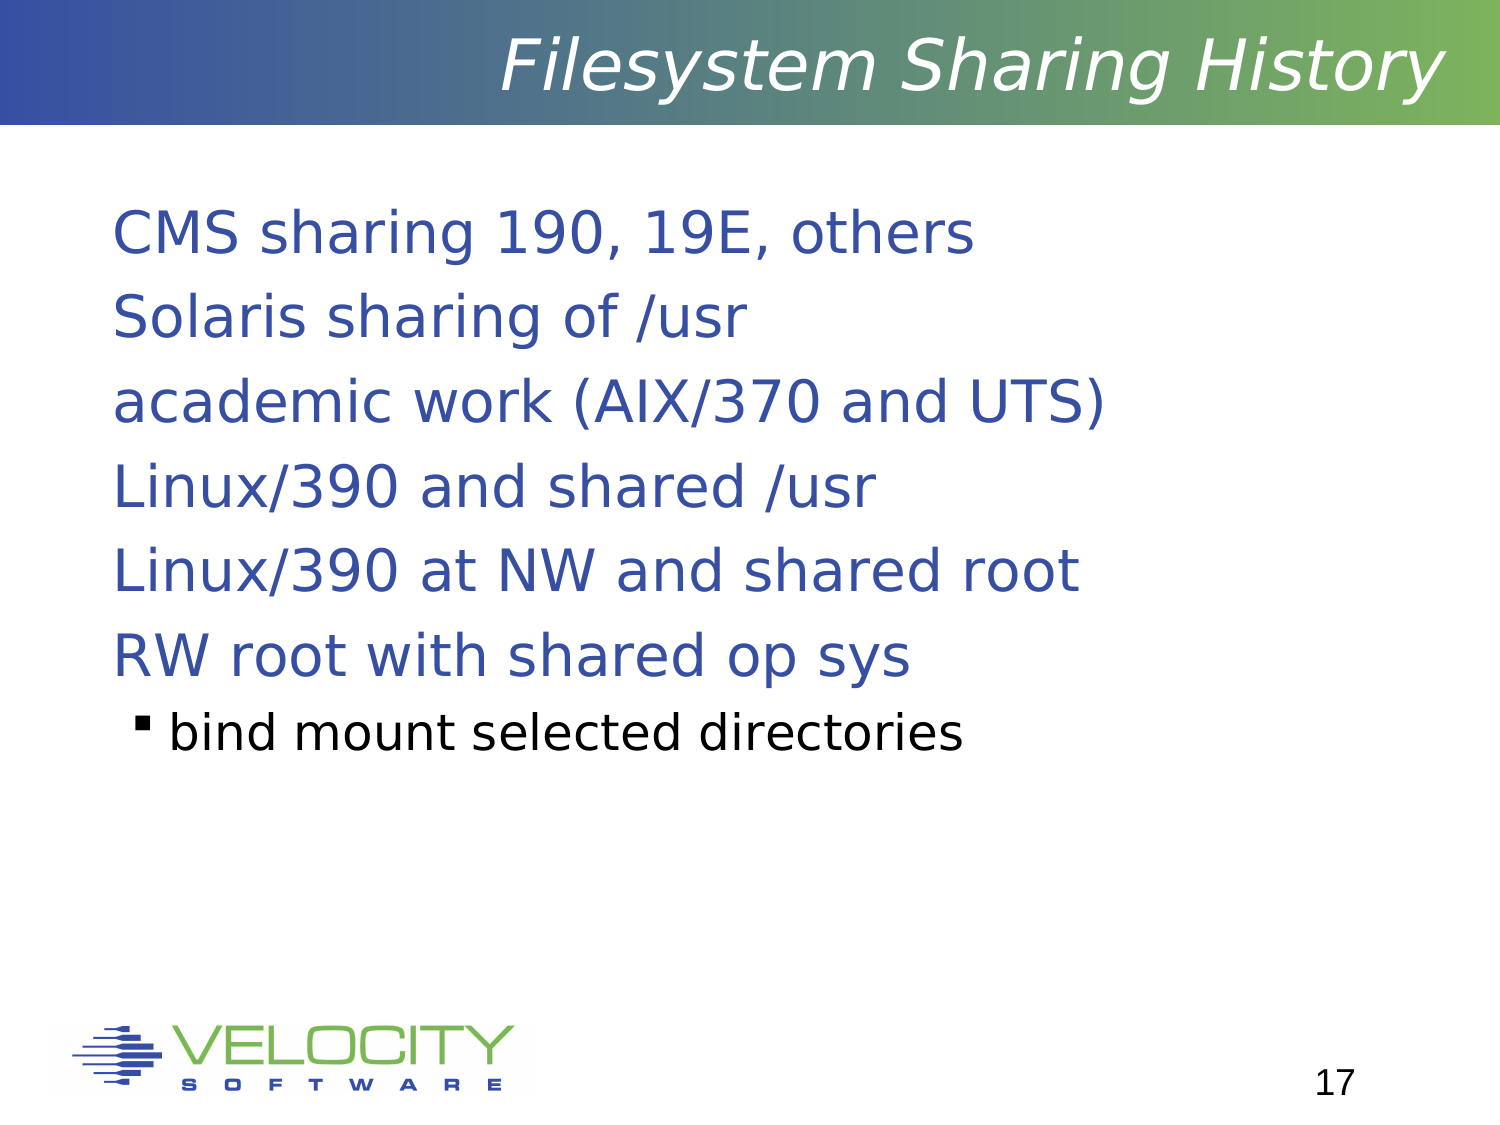

# Filesystem Sharing History
CMS sharing 190, 19E, others
Solaris sharing of /usr
academic work (AIX/370 and UTS)
Linux/390 and shared /usr
Linux/390 at NW and shared root
RW root with shared op sys
bind mount selected directories
17